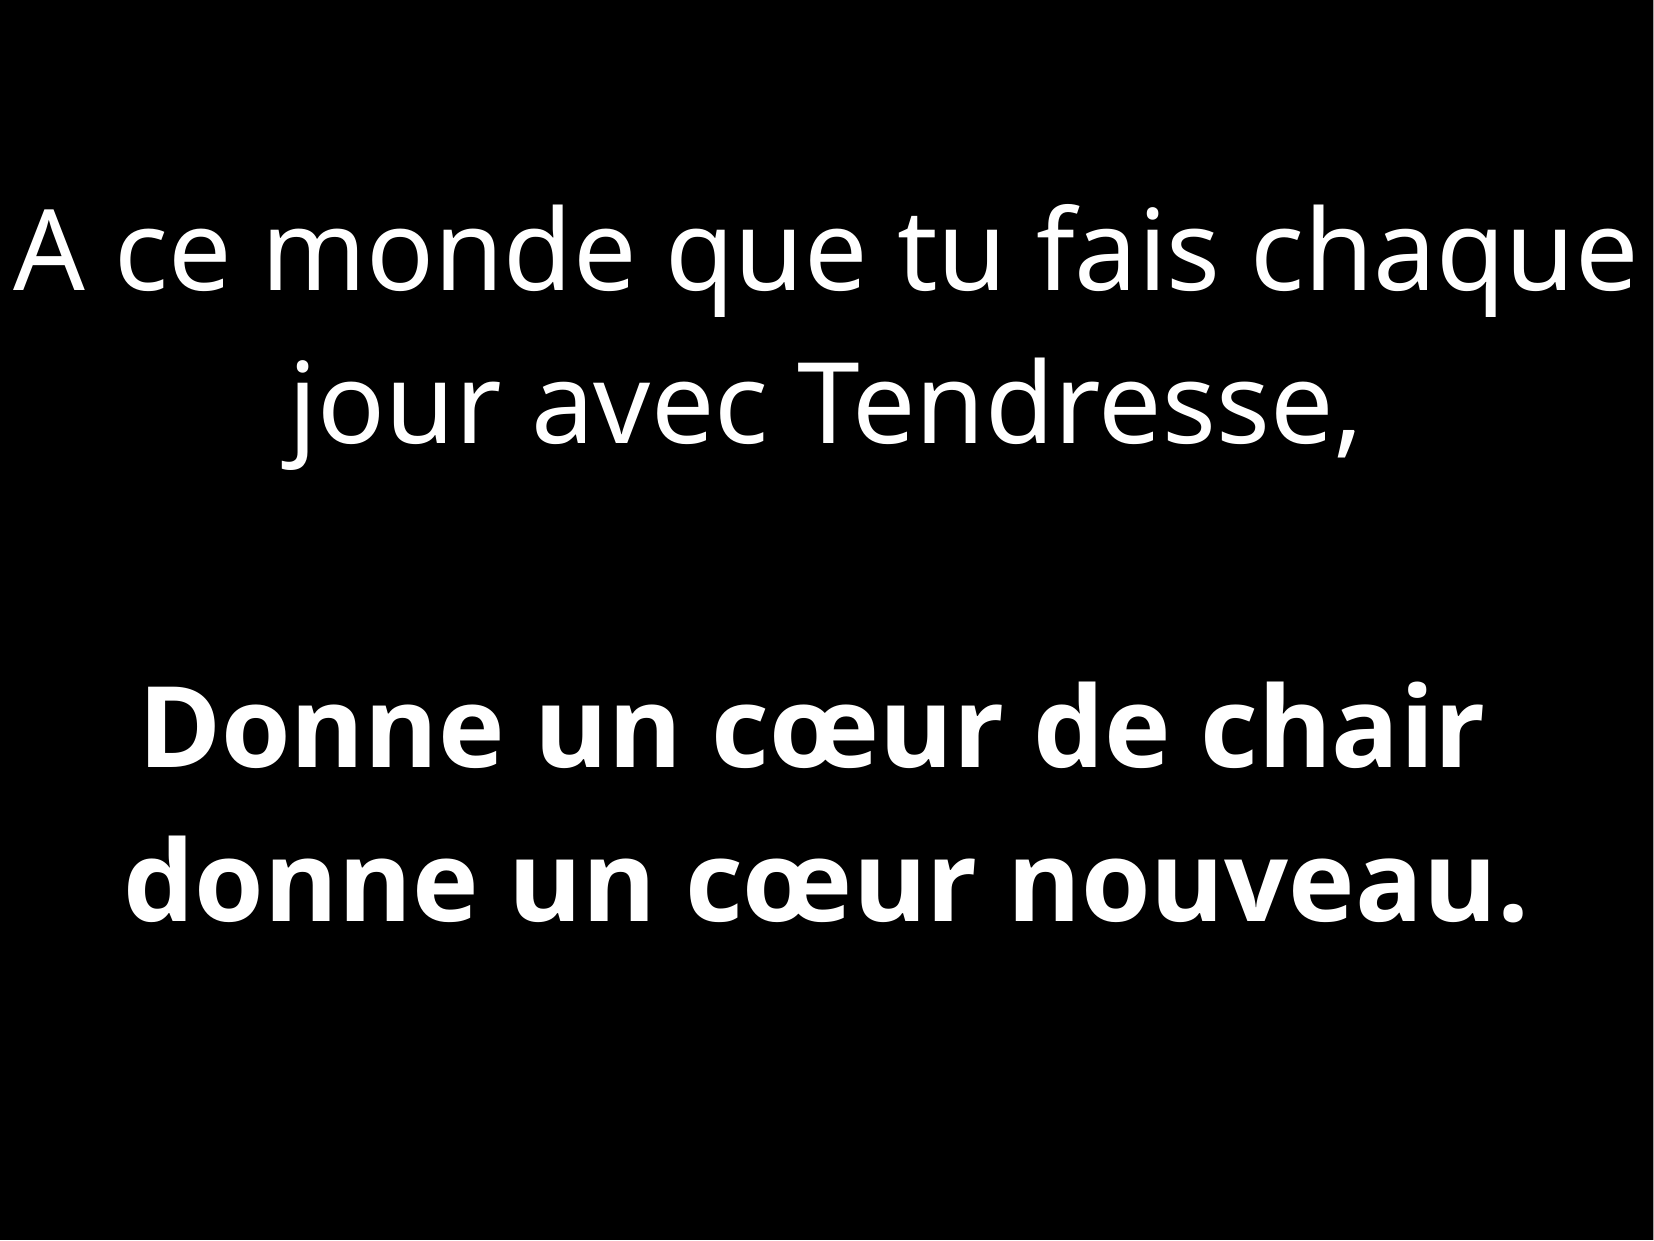

A ce monde que tu fais chaque jour avec Tendresse,
Donne un cœur de chair
donne un cœur nouveau.